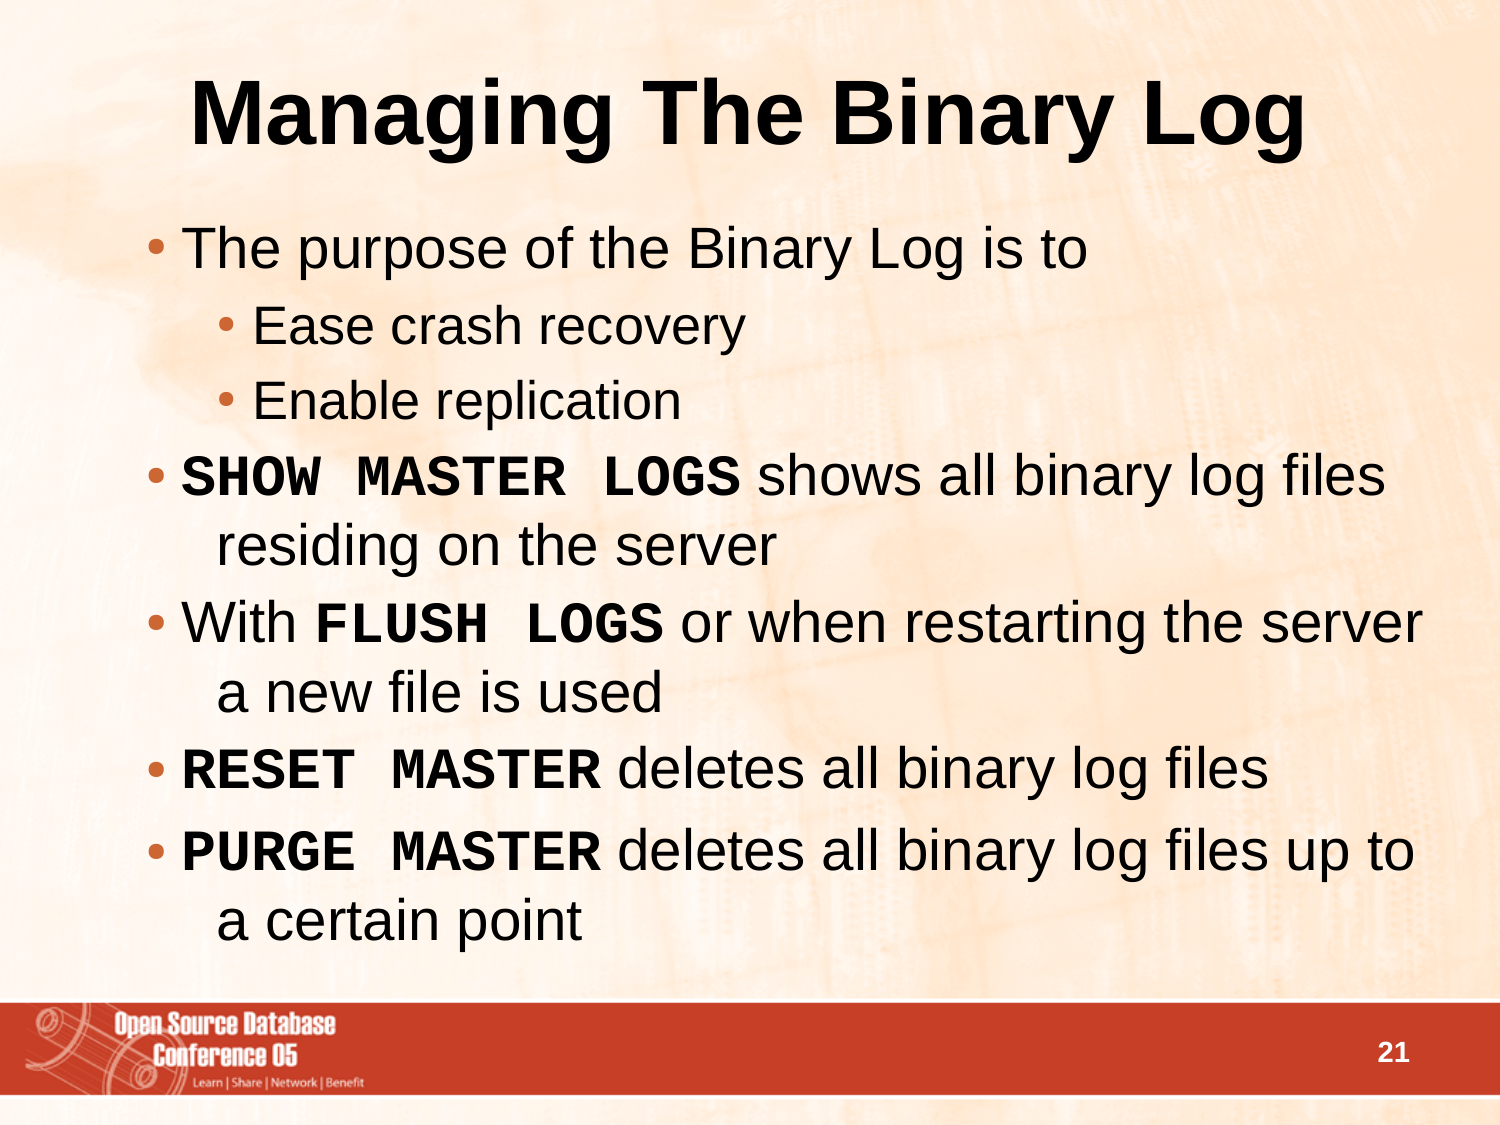

# Managing The Binary Log
The purpose of the Binary Log is to
Ease crash recovery
Enable replication
SHOW MASTER LOGS shows all binary log files residing on the server
With FLUSH LOGS or when restarting the server a new file is used
RESET MASTER deletes all binary log files
PURGE MASTER deletes all binary log files up to a certain point
21